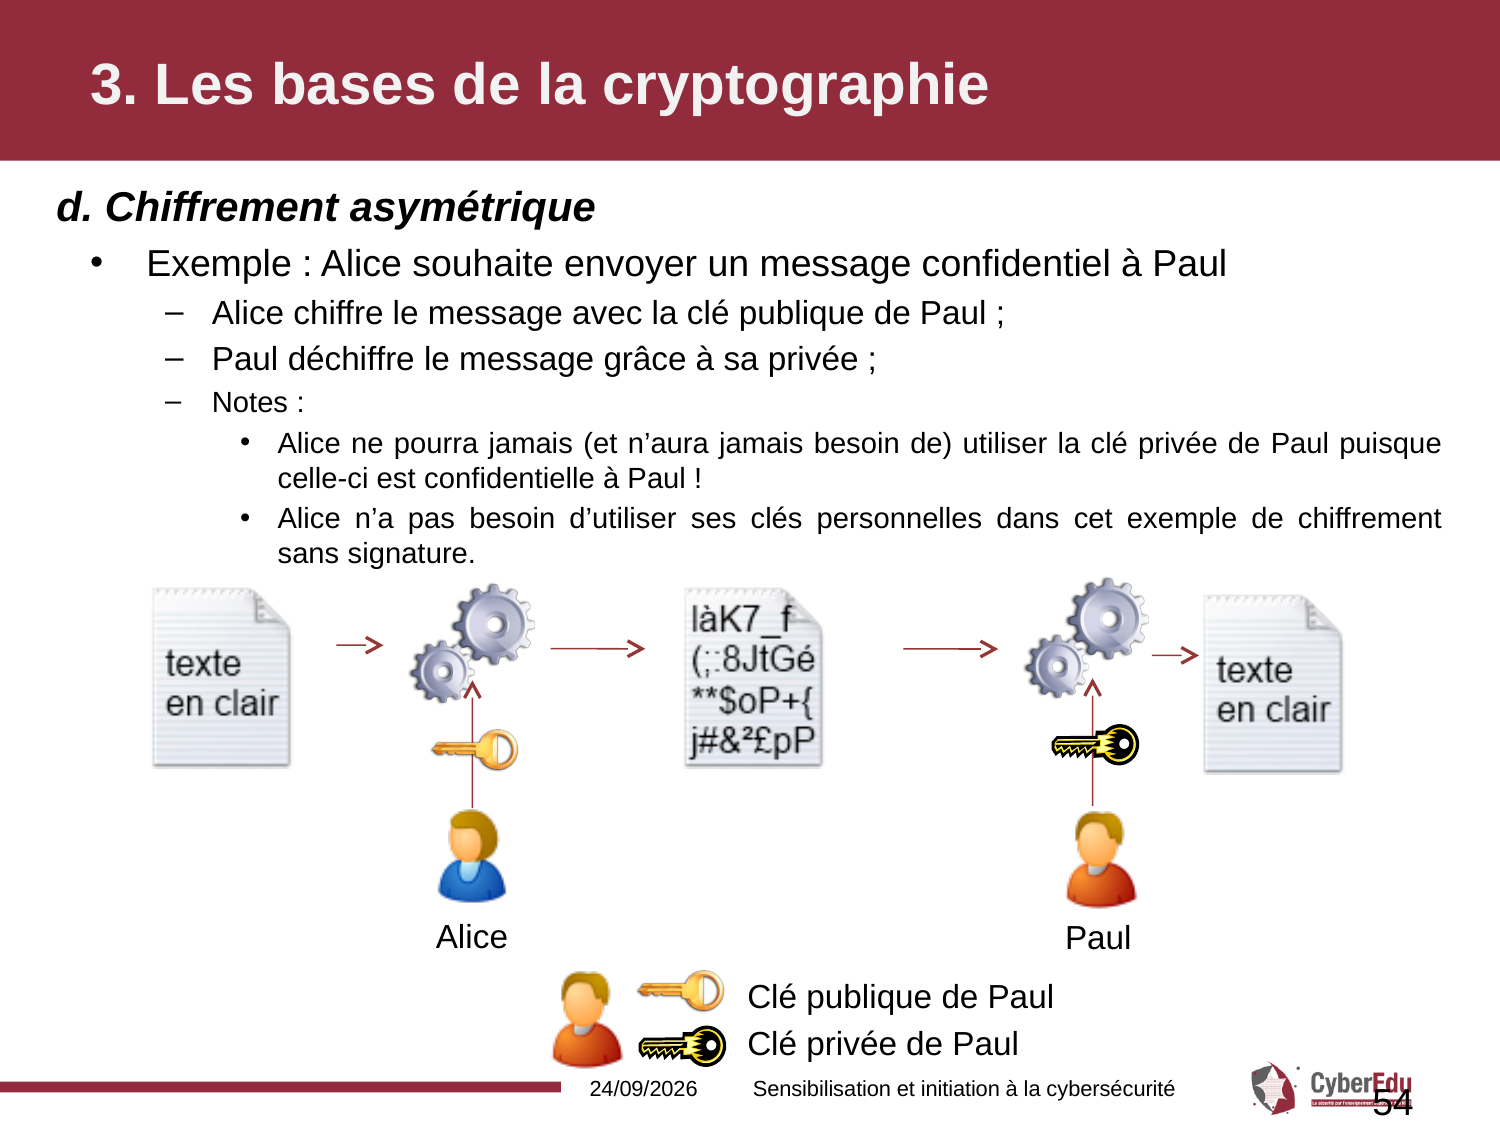

# 3. Les bases de la cryptographie
d. Chiffrement asymétrique
Exemple : Alice souhaite envoyer un message confidentiel à Paul
Alice chiffre le message avec la clé publique de Paul ;
Paul déchiffre le message grâce à sa privée ;
Notes :
Alice ne pourra jamais (et n’aura jamais besoin de) utiliser la clé privée de Paul puisque celle-ci est confidentielle à Paul !
Alice n’a pas besoin d’utiliser ses clés personnelles dans cet exemple de chiffrement sans signature.
Clé publique de Paul
Clé privée de Paul
Alice
Paul
Sensibilisation et initiation à la cybersécurité